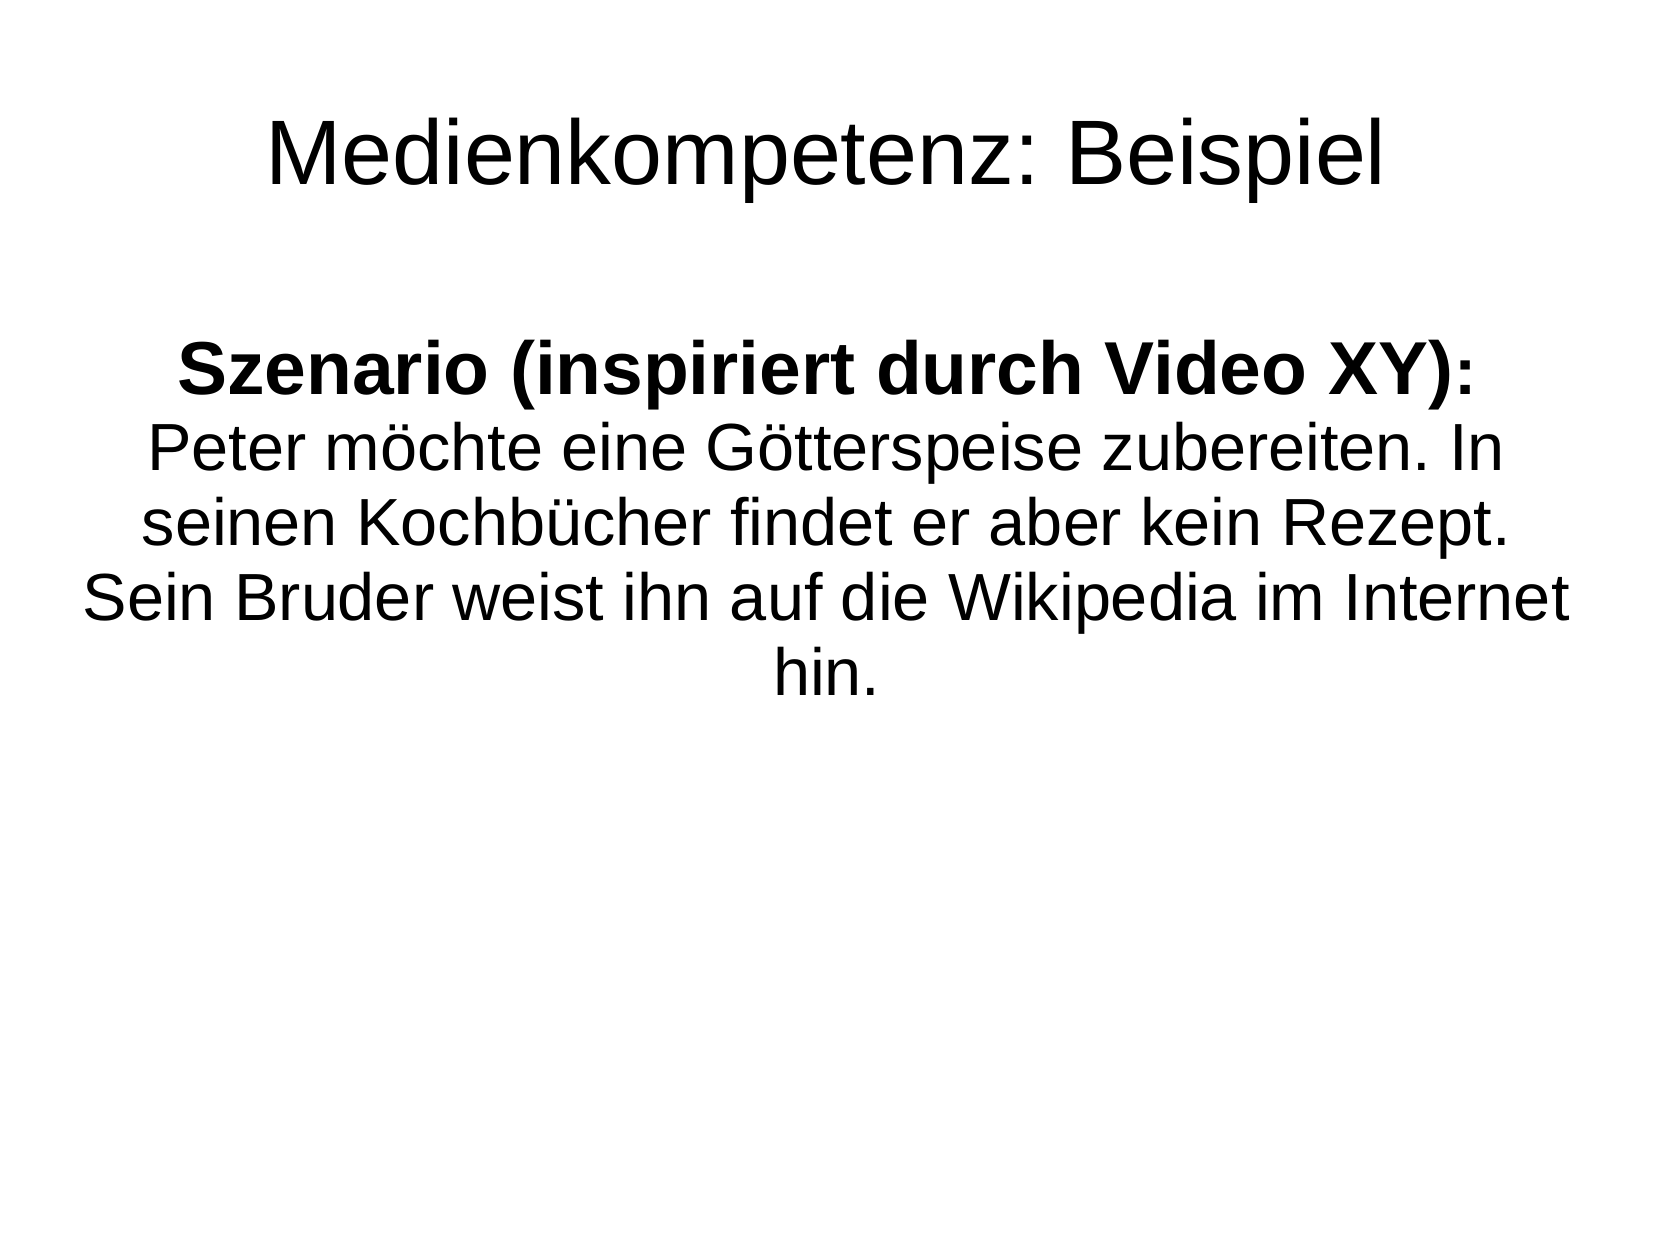

# Medienkompetenz: Beispiel
Szenario (inspiriert durch Video XY):
Peter möchte eine Götterspeise zubereiten. In seinen Kochbücher findet er aber kein Rezept.
Sein Bruder weist ihn auf die Wikipedia im Internet hin.